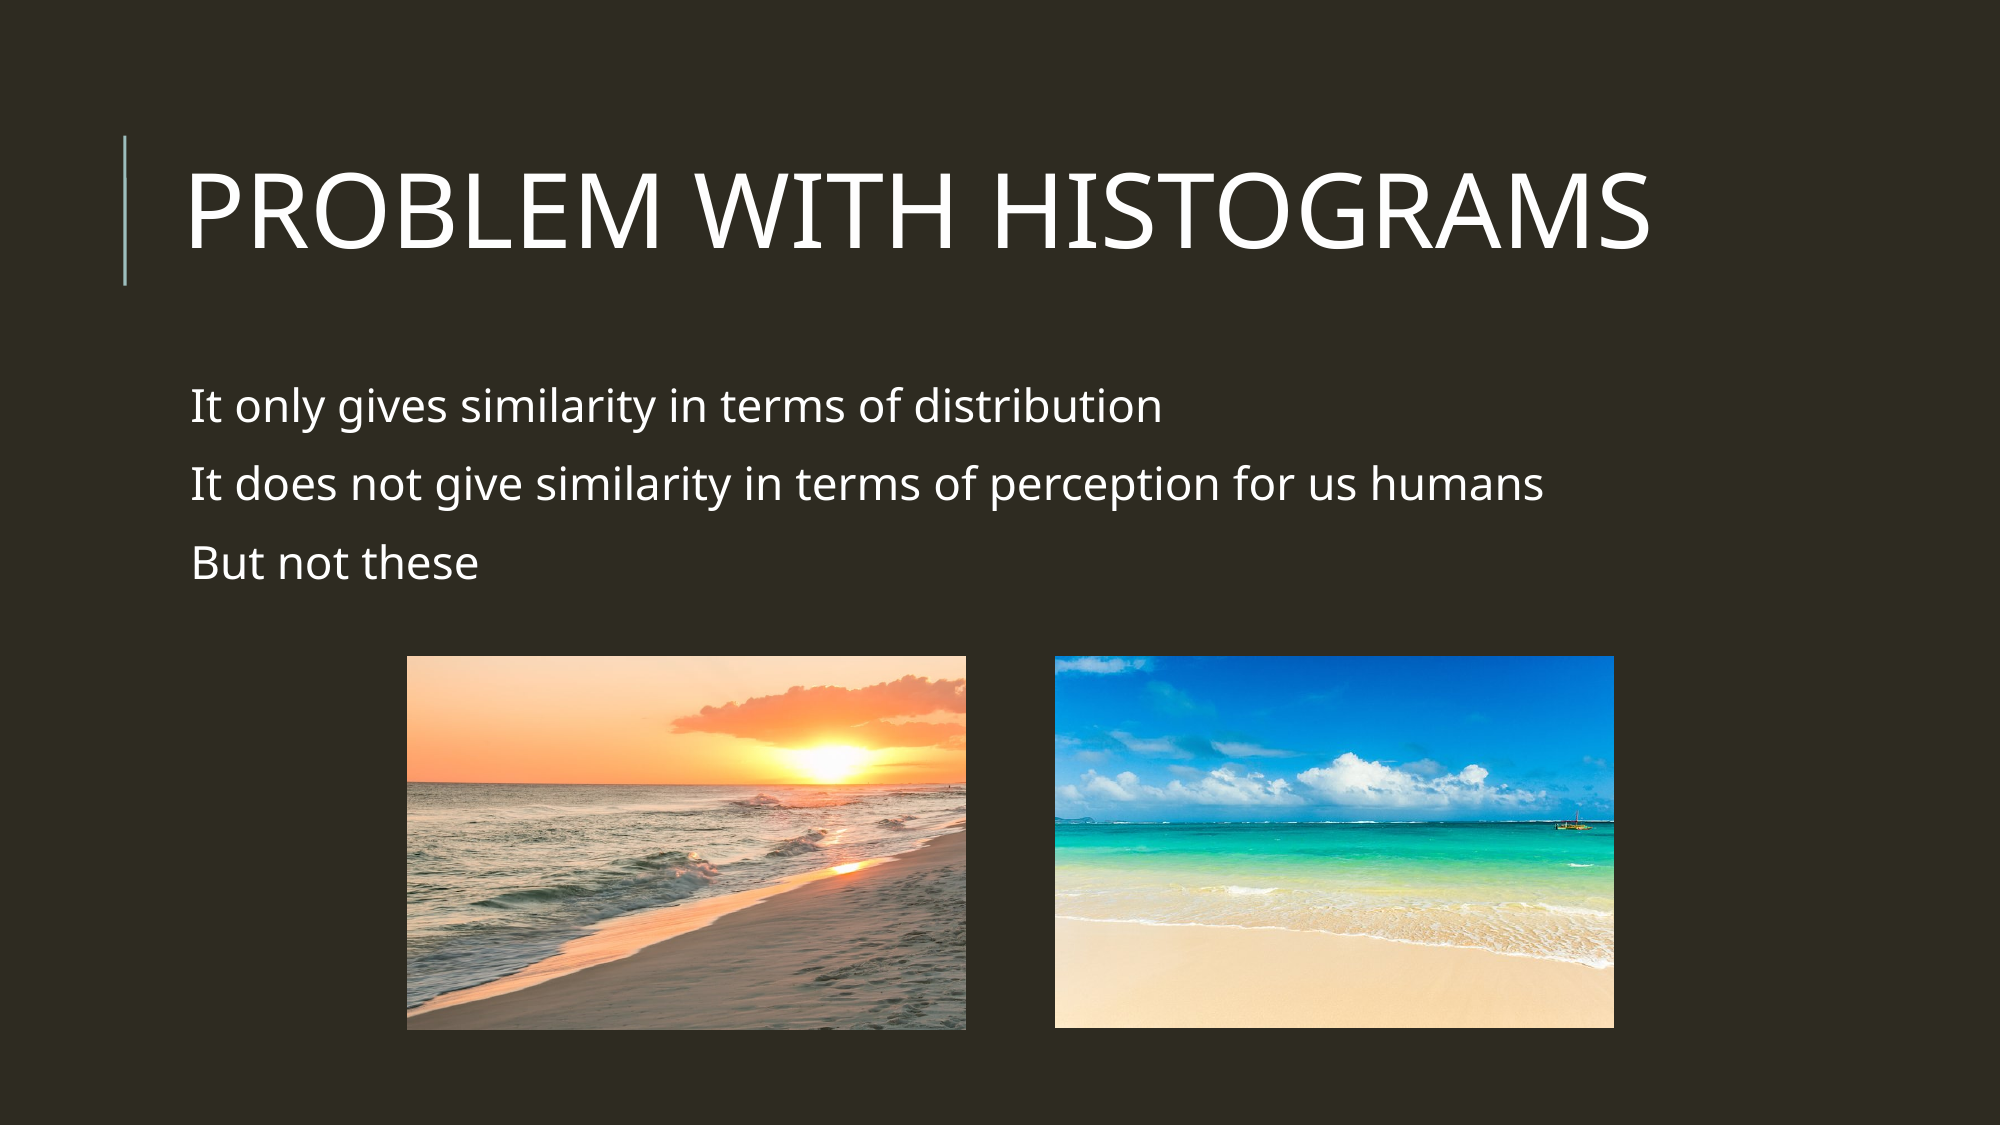

# PROBLEM WITH HISTOGRAMS
It only gives similarity in terms of distribution
It does not give similarity in terms of perception for us humans
But not these